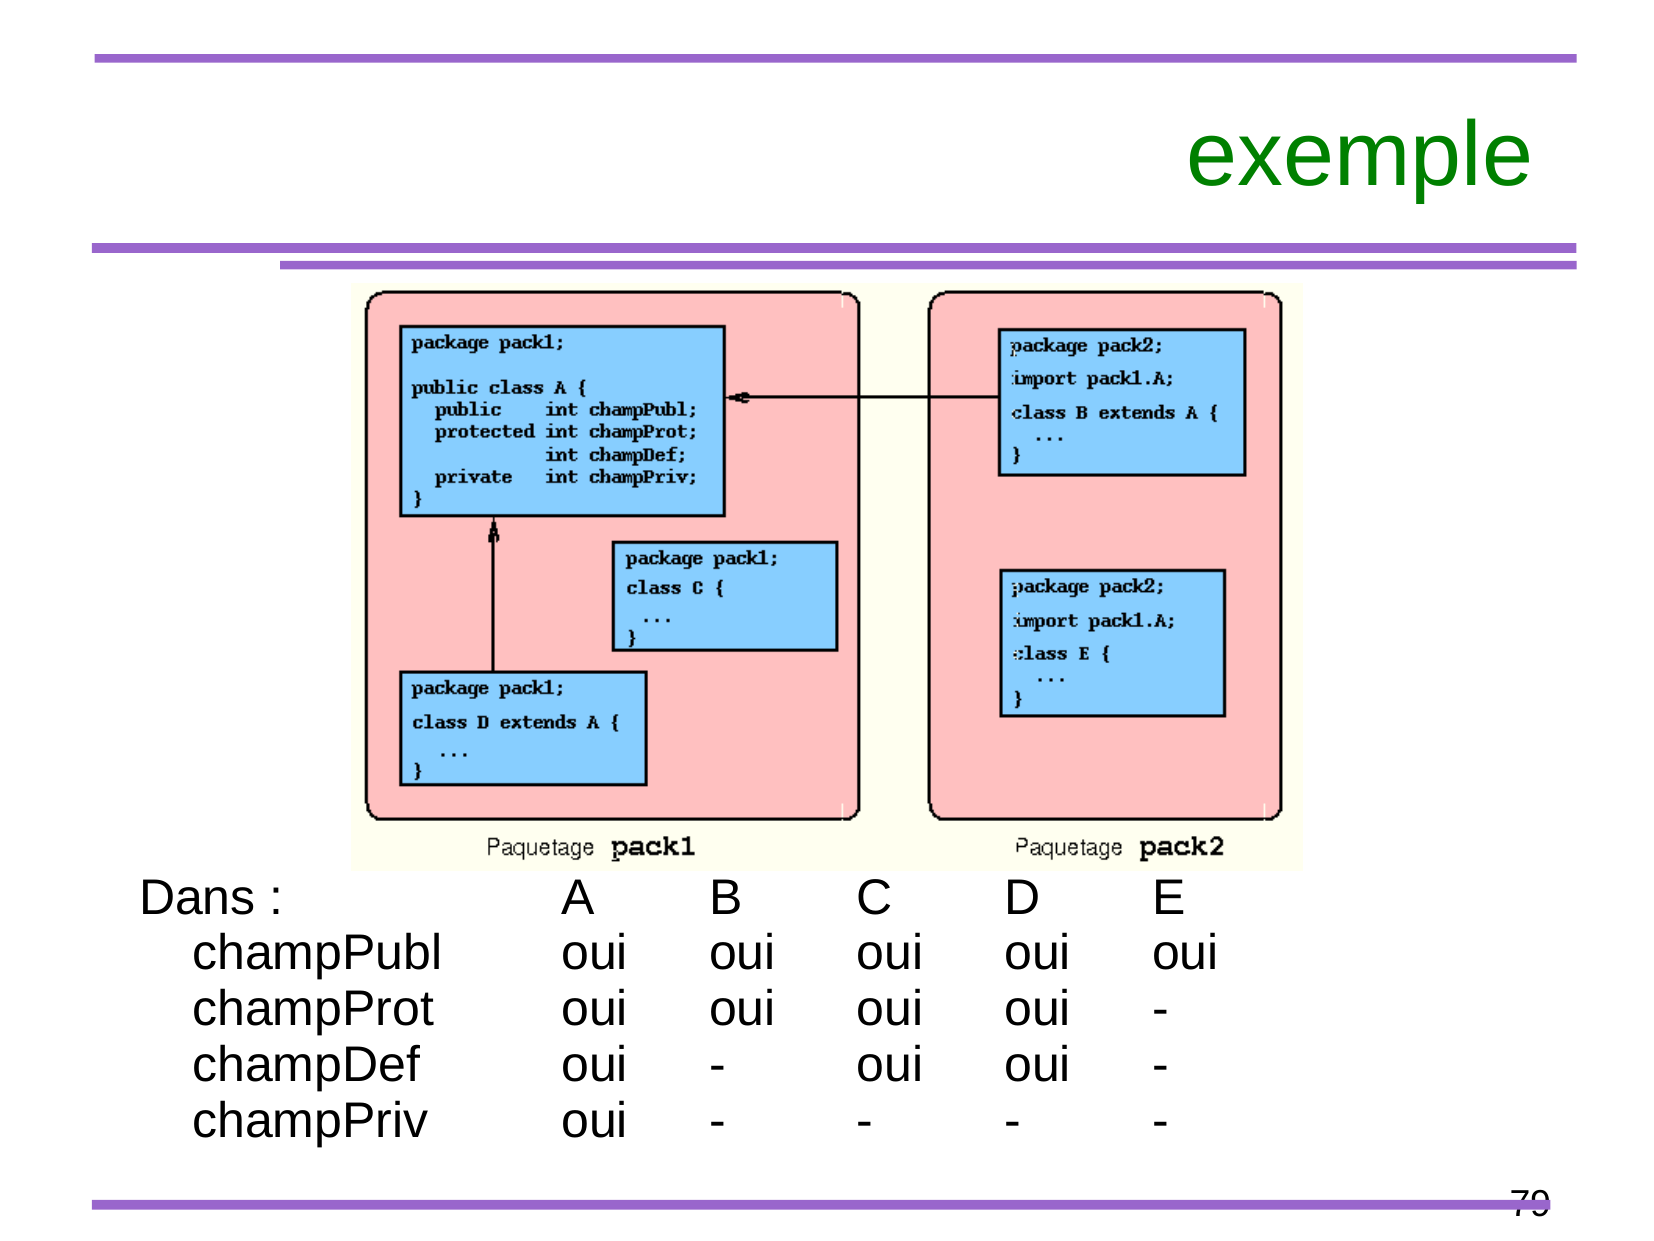

# exemple
Dans :				A 		B 		C 		D 		E
champPubl 		oui		oui		oui		oui		oui
champProt 		oui		oui		oui		oui		-
champDef 		oui		-		oui		oui		-
champPriv 		oui		-		-		-		-